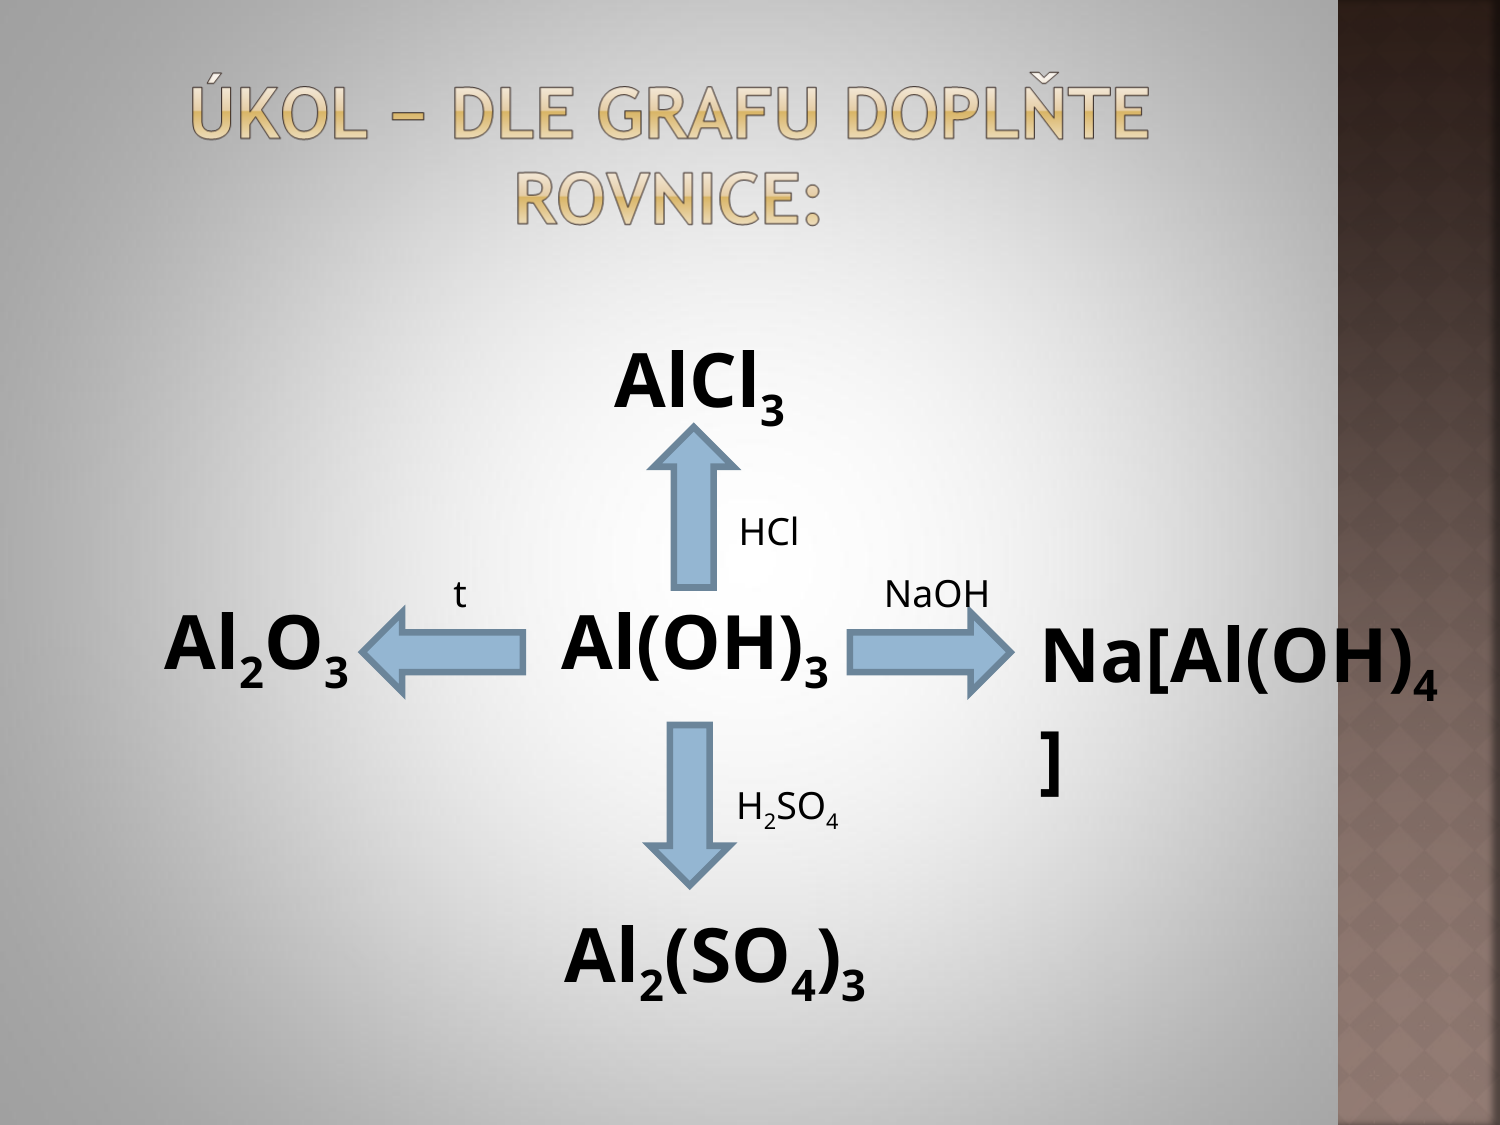

AlCl3
HCl
t
NaOH
Al2O3
Al(OH)3
Na[Al(OH)4]
H2SO4
Al2(SO4)3